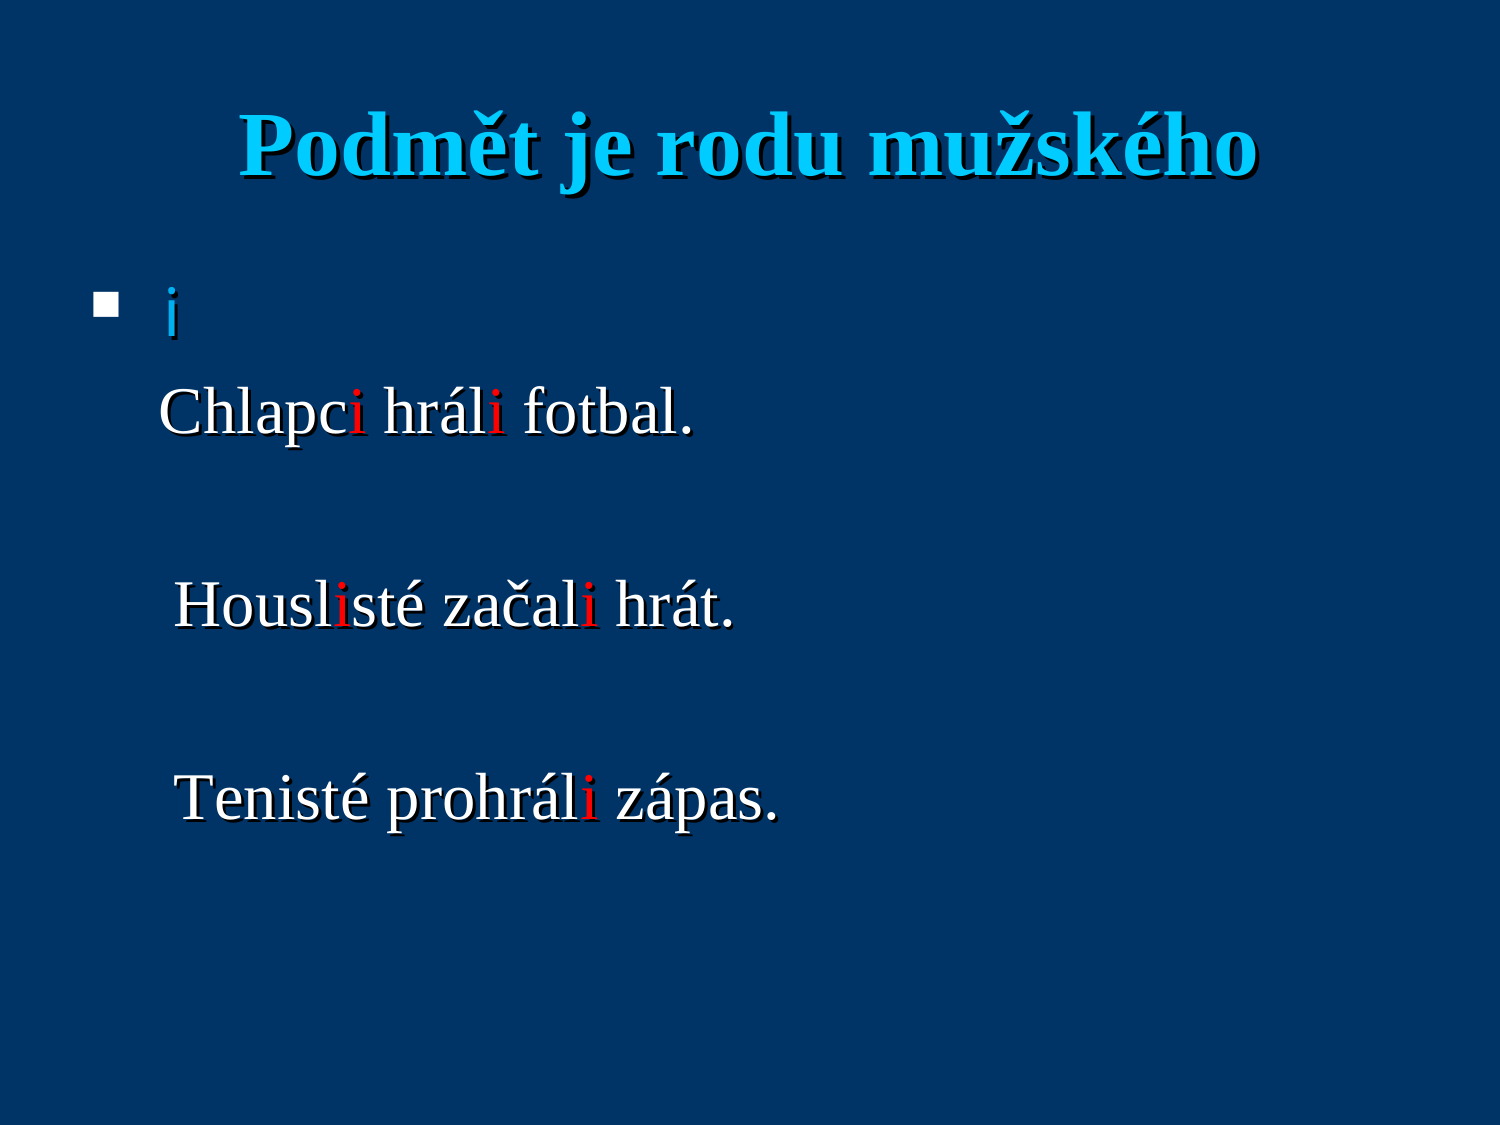

Podmět je rodu mužského
 i
 Chlapci hráli fotbal.
 Houslisté začali hrát.
 Tenisté prohráli zápas.